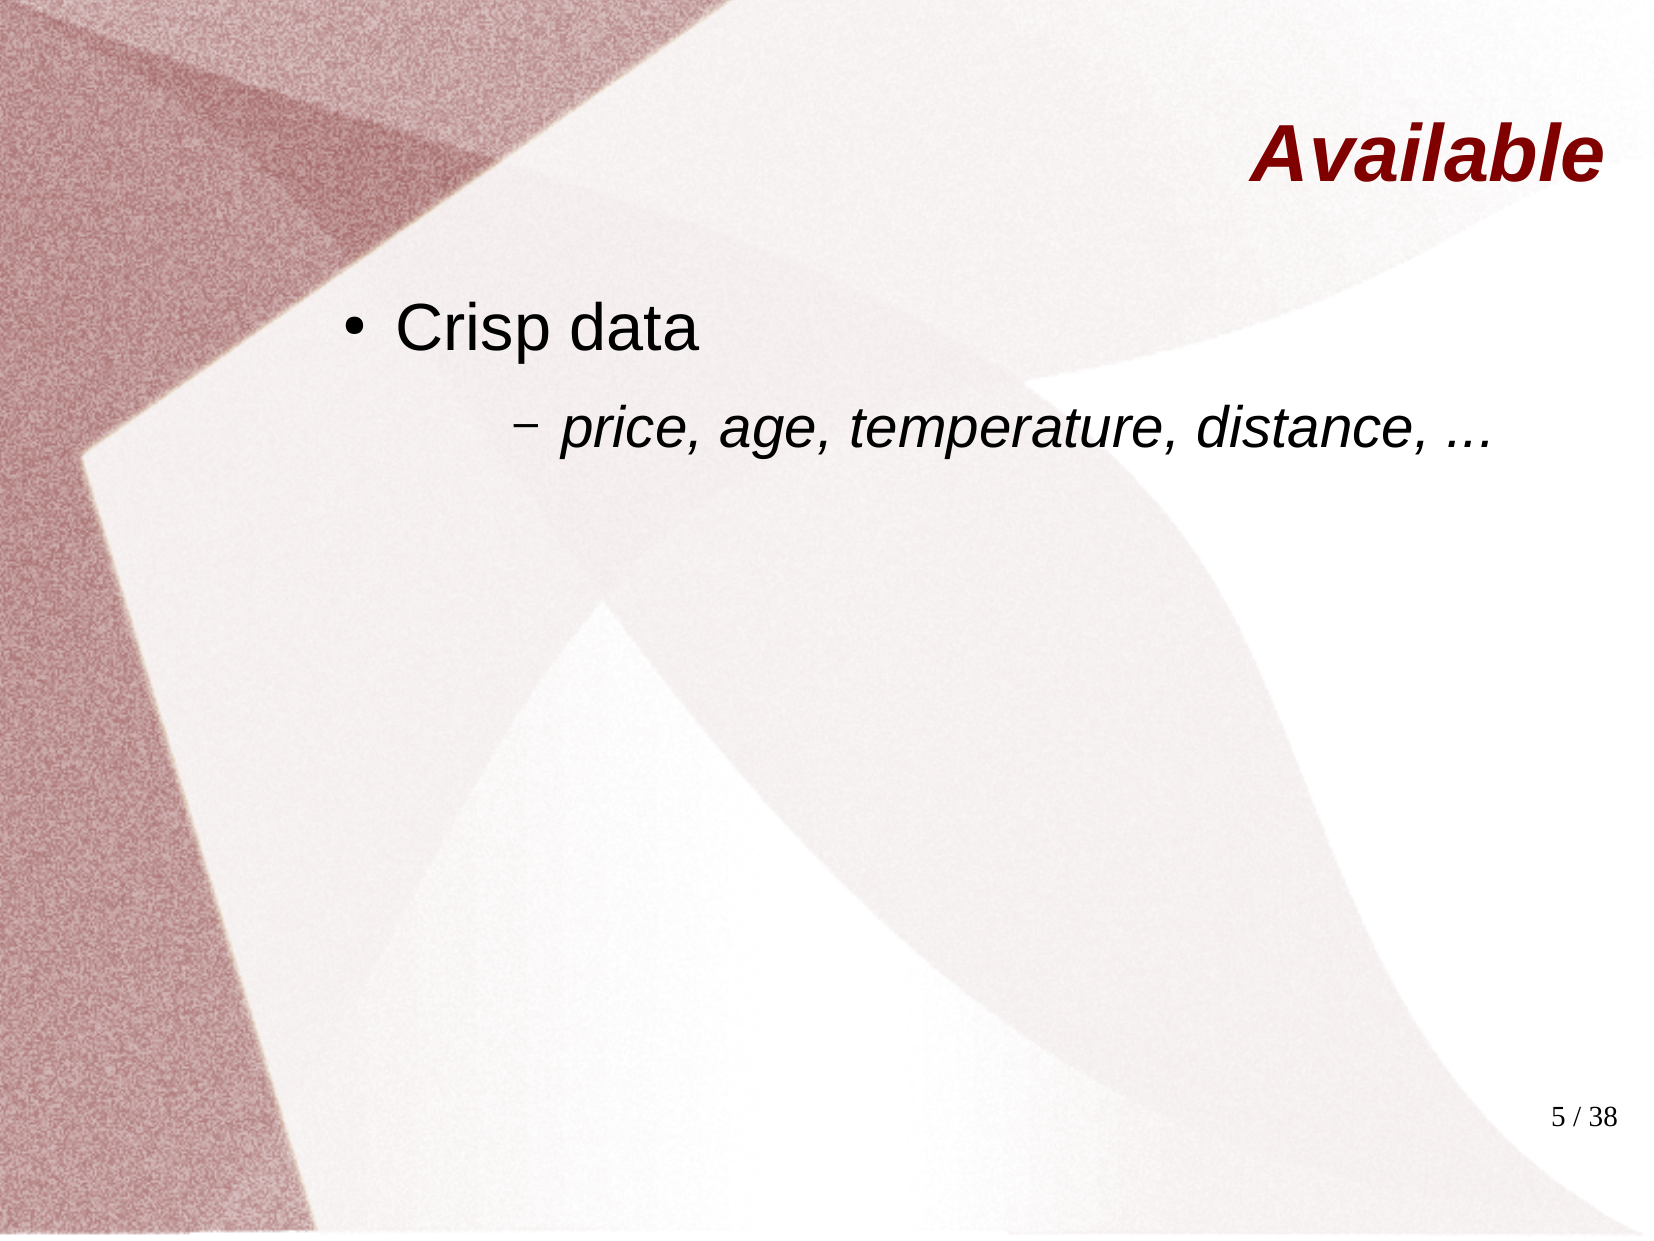

# Available
Crisp data
price, age, temperature, distance, ...
5